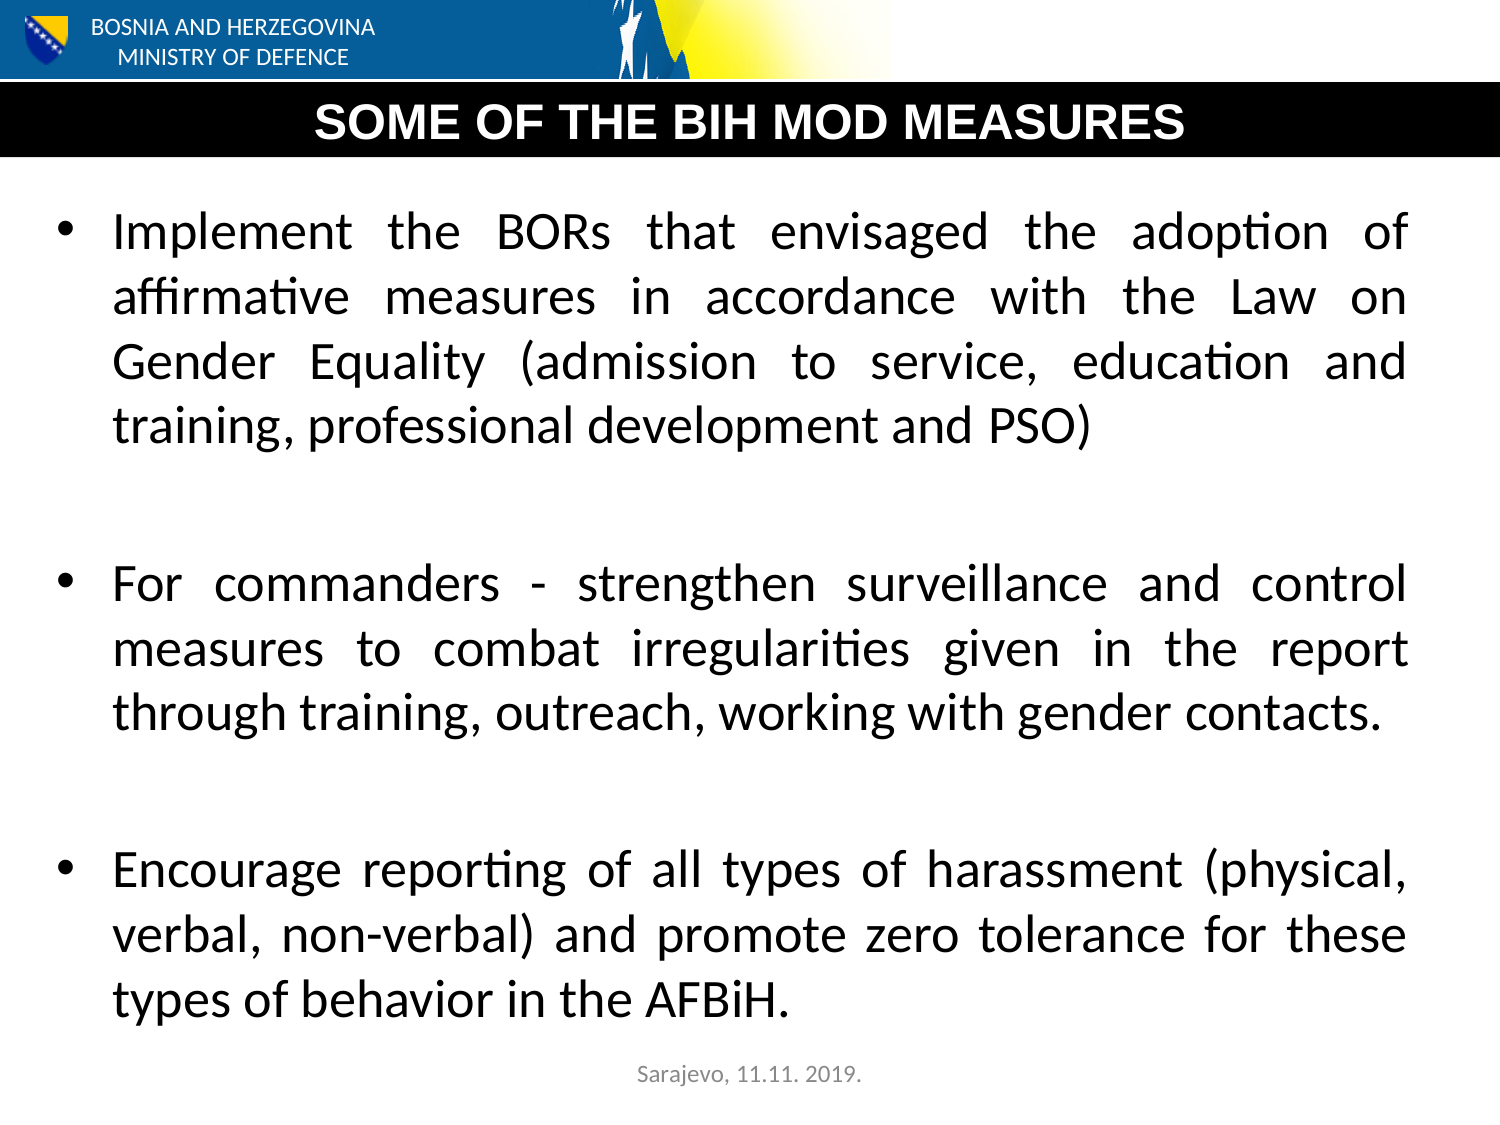

SOME OF THE BIH MOD MEASURES
# Implement the BORs that envisaged the adoption of affirmative measures in accordance with the Law on Gender Equality (admission to service, education and training, professional development and PSO)
For commanders - strengthen surveillance and control measures to combat irregularities given in the report through training, outreach, working with gender contacts.
Encourage reporting of all types of harassment (physical, verbal, non-verbal) and promote zero tolerance for these types of behavior in the AFBiH.
Sarajevo, 11.11. 2019.